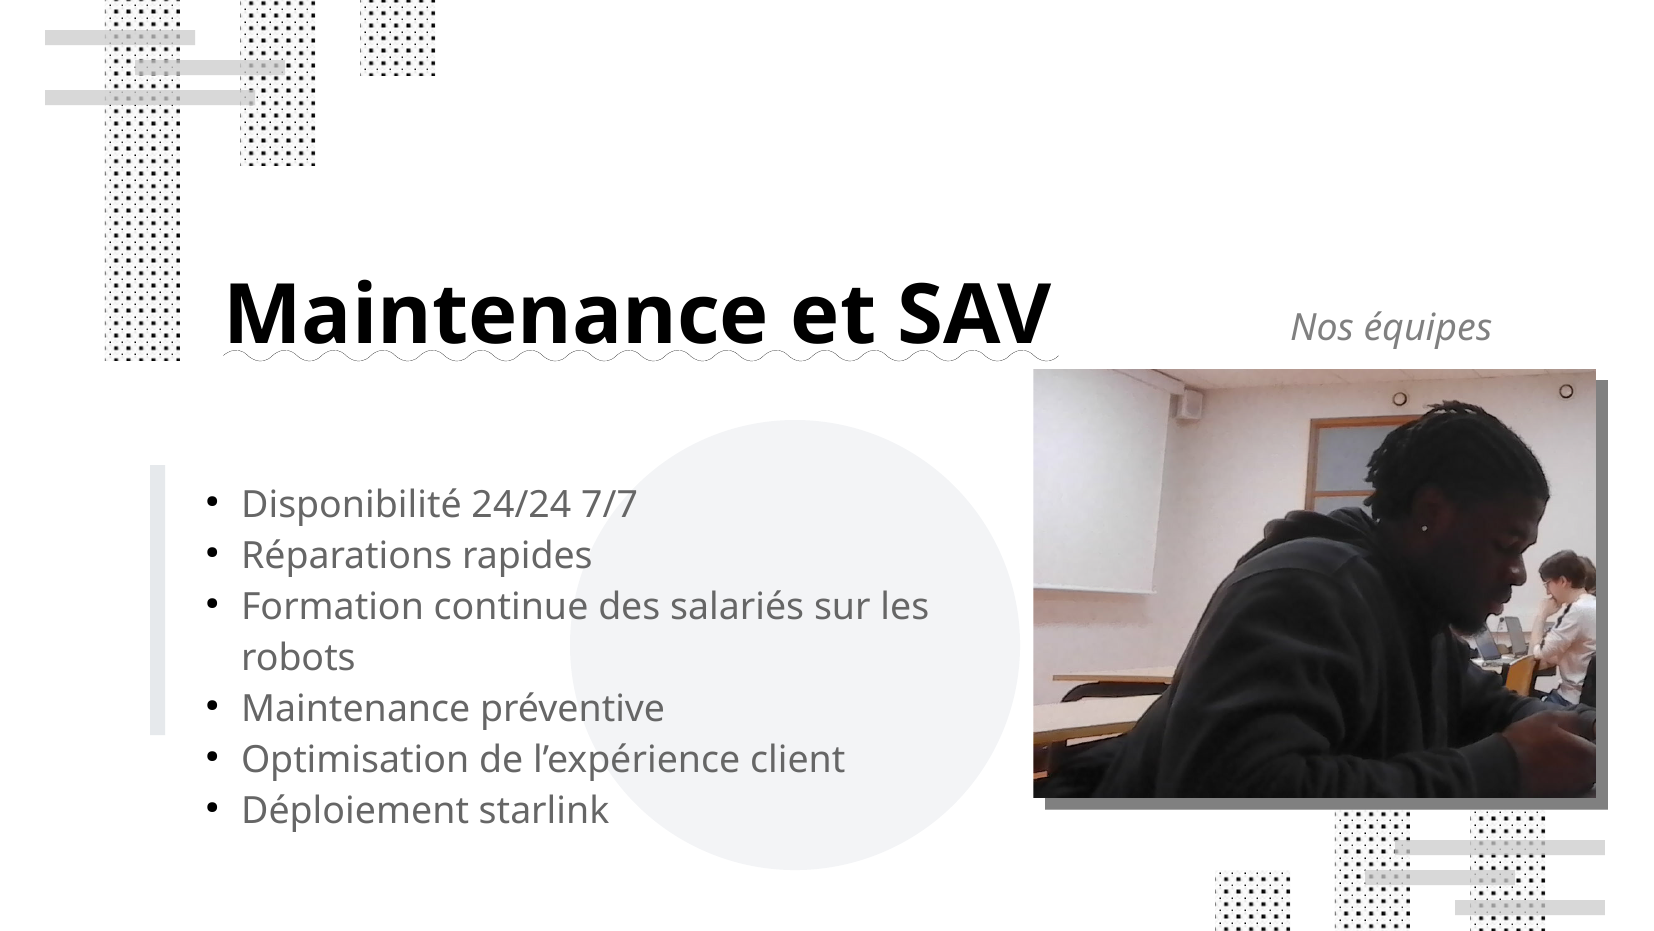

Maintenance et SAV
Nos équipes
Disponibilité 24/24 7/7
Réparations rapides
Formation continue des salariés sur les robots
Maintenance préventive
Optimisation de l’expérience client
Déploiement starlink